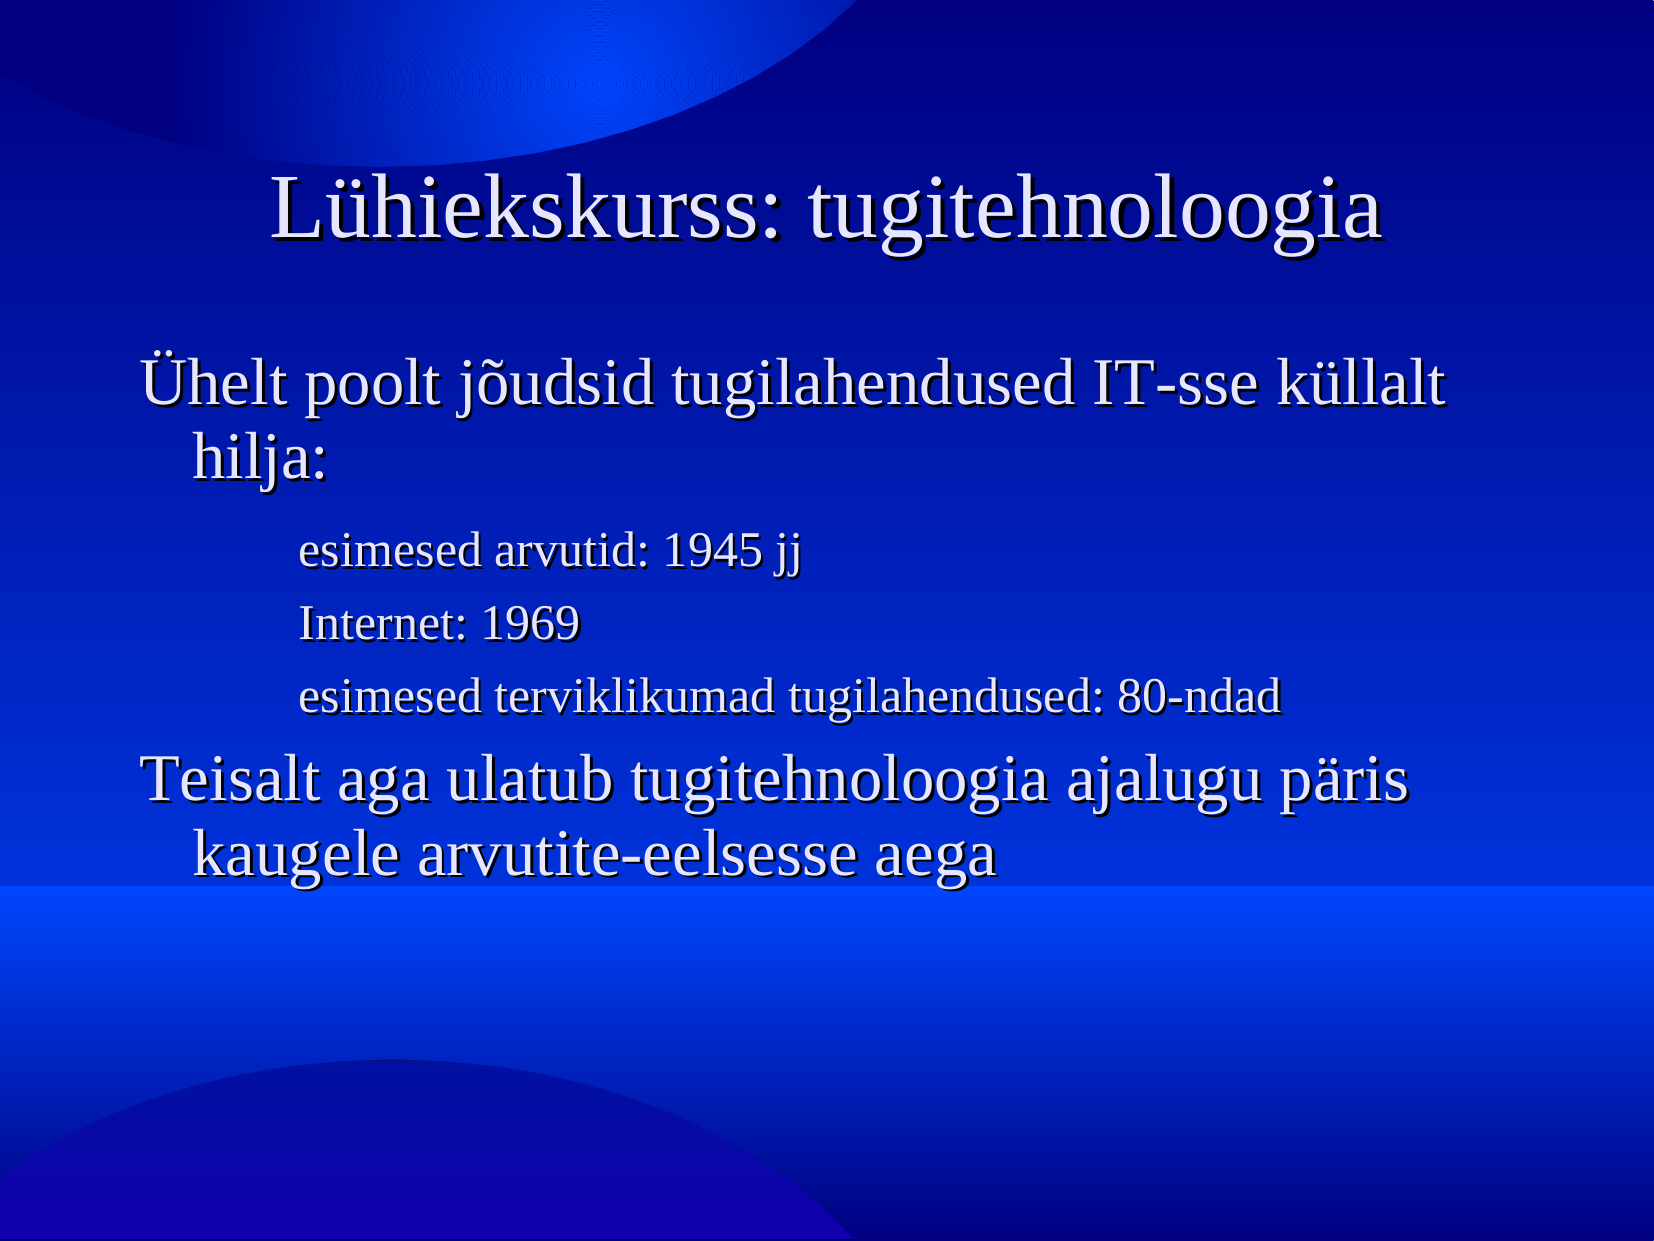

# Lühiekskurss: tugitehnoloogia
Ühelt poolt jõudsid tugilahendused IT-sse küllalt hilja:
esimesed arvutid: 1945 jj
Internet: 1969
esimesed terviklikumad tugilahendused: 80-ndad
Teisalt aga ulatub tugitehnoloogia ajalugu päris kaugele arvutite-eelsesse aega